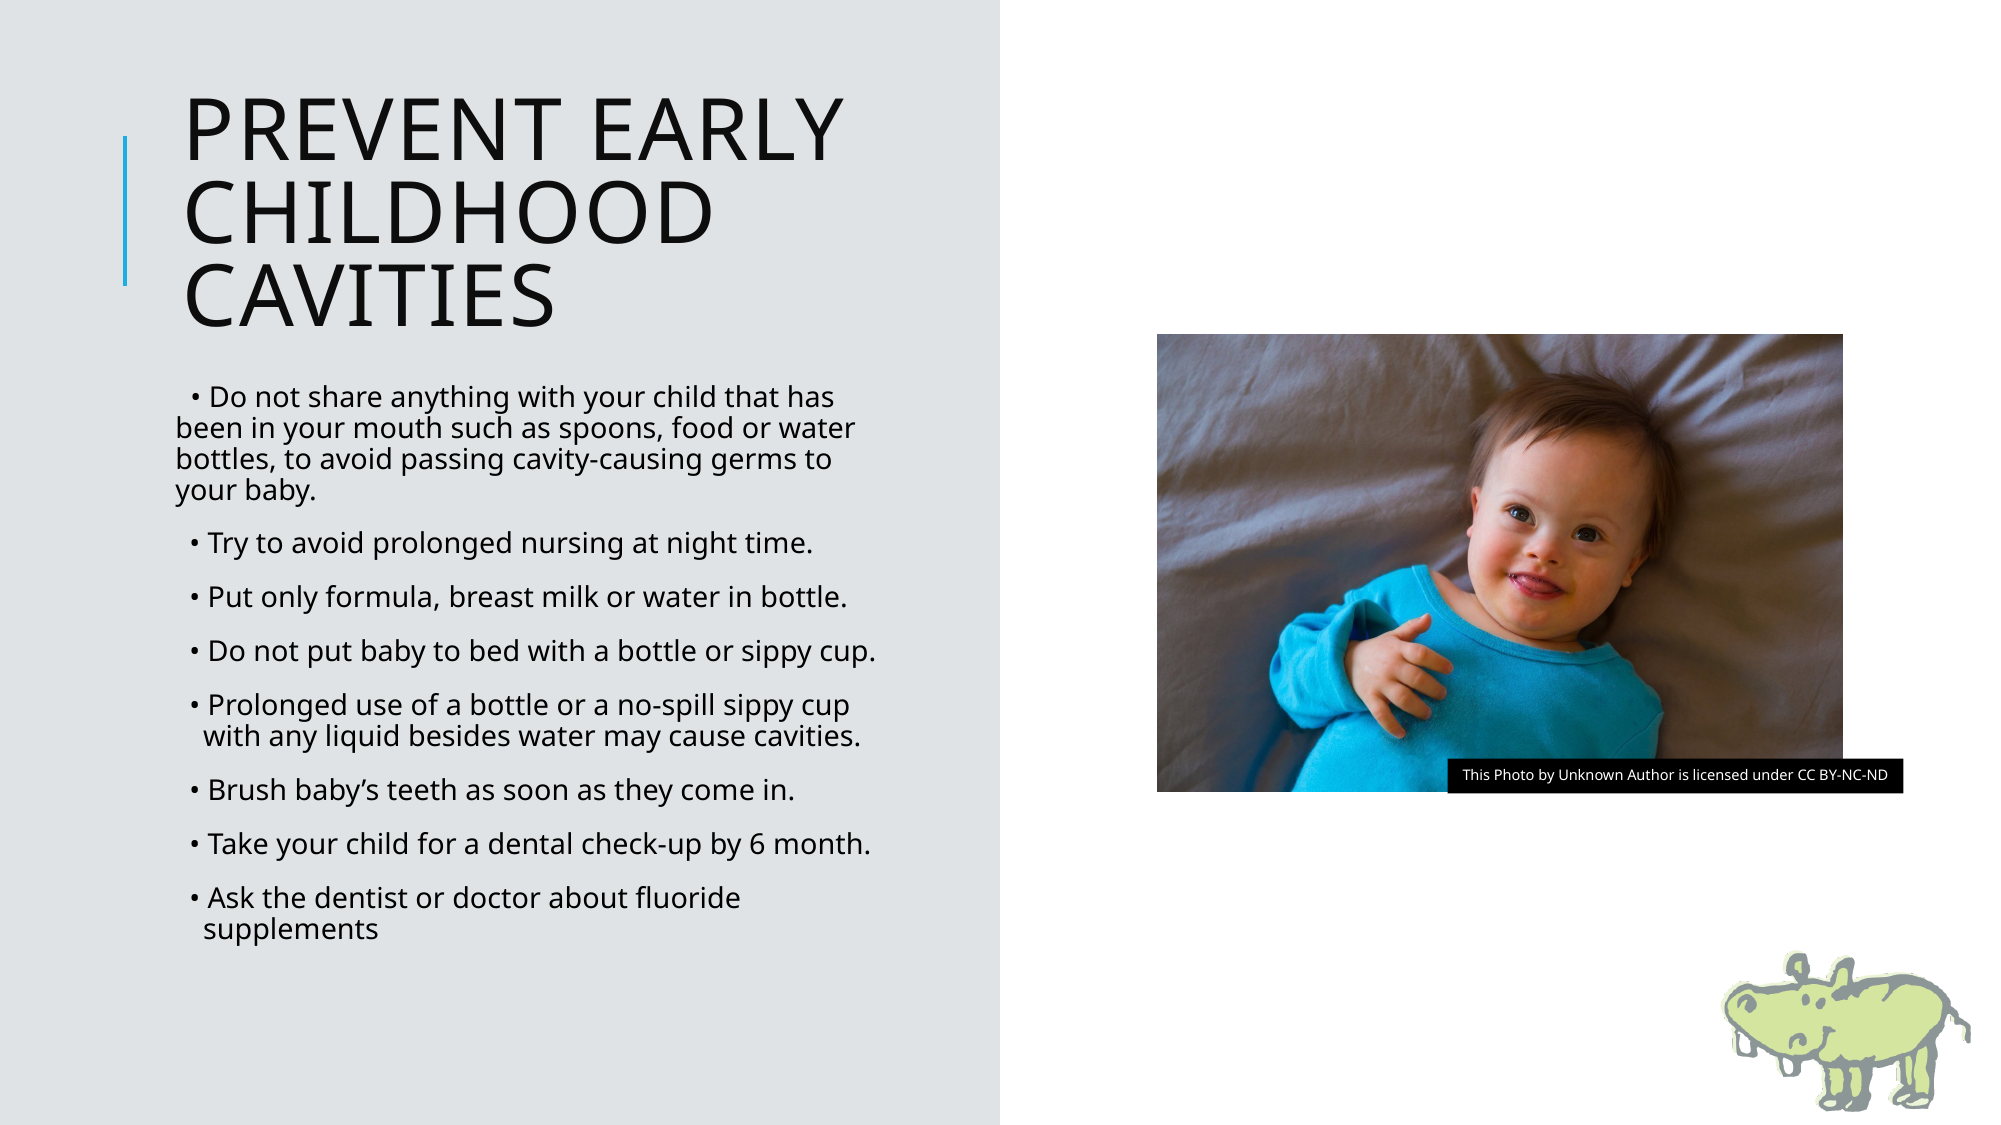

# Prevent early childhood cavities
 • Do not share anything with your child that has been in your mouth such as spoons, food or water bottles, to avoid passing cavity-causing germs to your baby.
• Try to avoid prolonged nursing at night time.
• Put only formula, breast milk or water in bottle.
• Do not put baby to bed with a bottle or sippy cup.
• Prolonged use of a bottle or a no-spill sippy cup with any liquid besides water may cause cavities.
• Brush baby’s teeth as soon as they come in.
• Take your child for a dental check-up by 6 month.
• Ask the dentist or doctor about fluoride supplements
This Photo by Unknown Author is licensed under CC BY-NC-ND